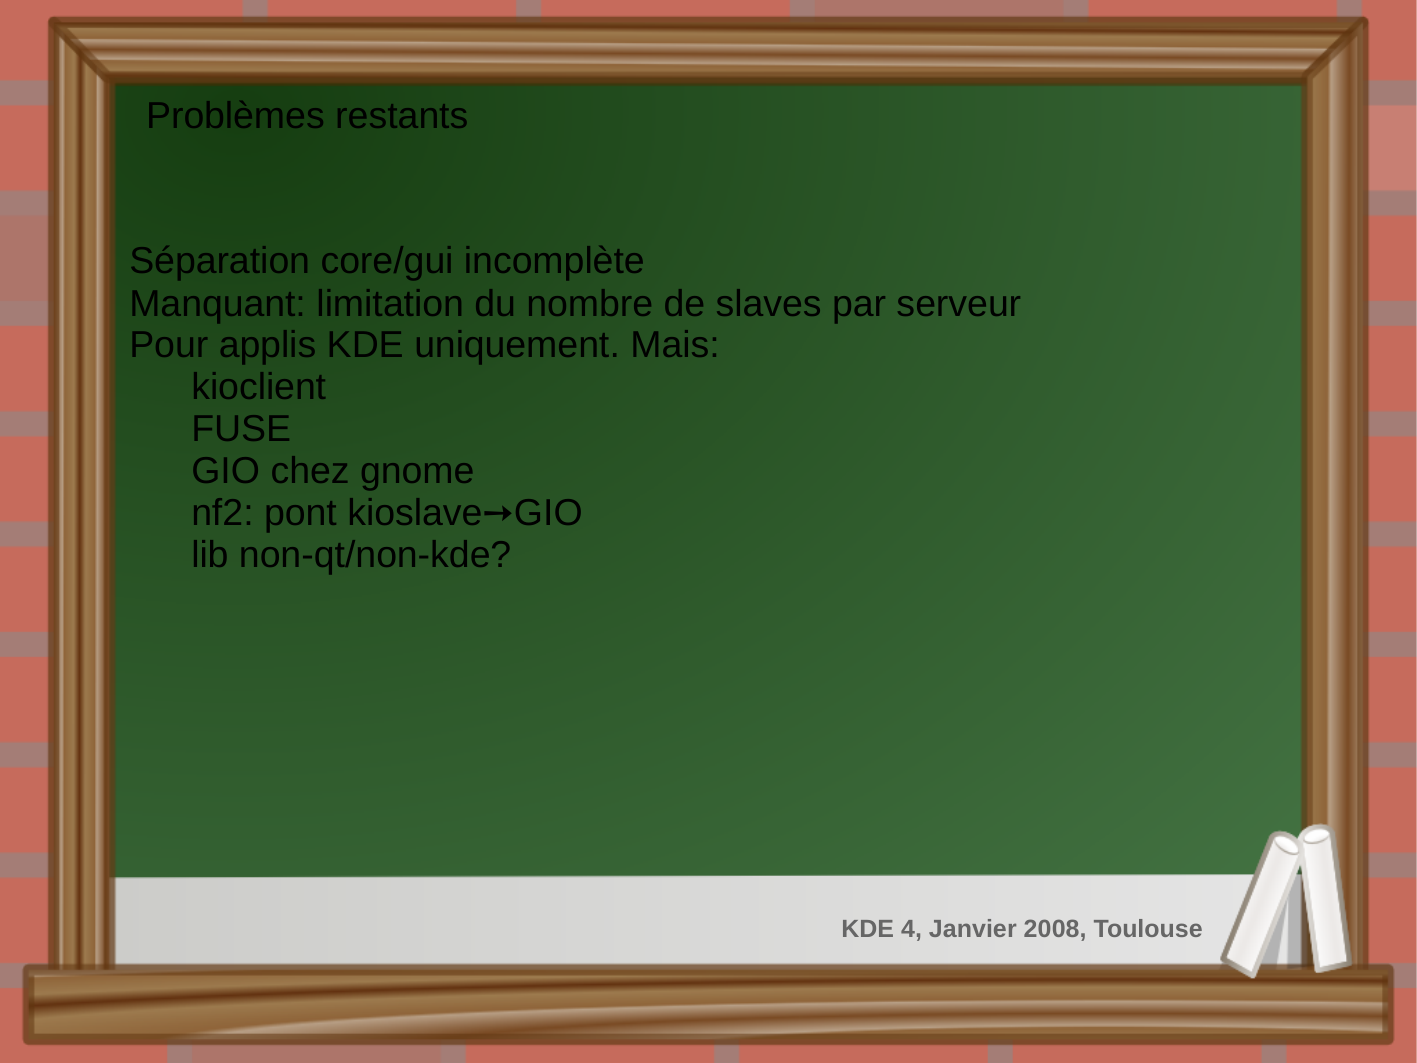

Problèmes restants
Séparation core/gui incomplète
Manquant: limitation du nombre de slaves par serveur
Pour applis KDE uniquement. Mais:
kioclient
FUSE
GIO chez gnome
nf2: pont kioslave➙GIO
lib non-qt/non-kde?